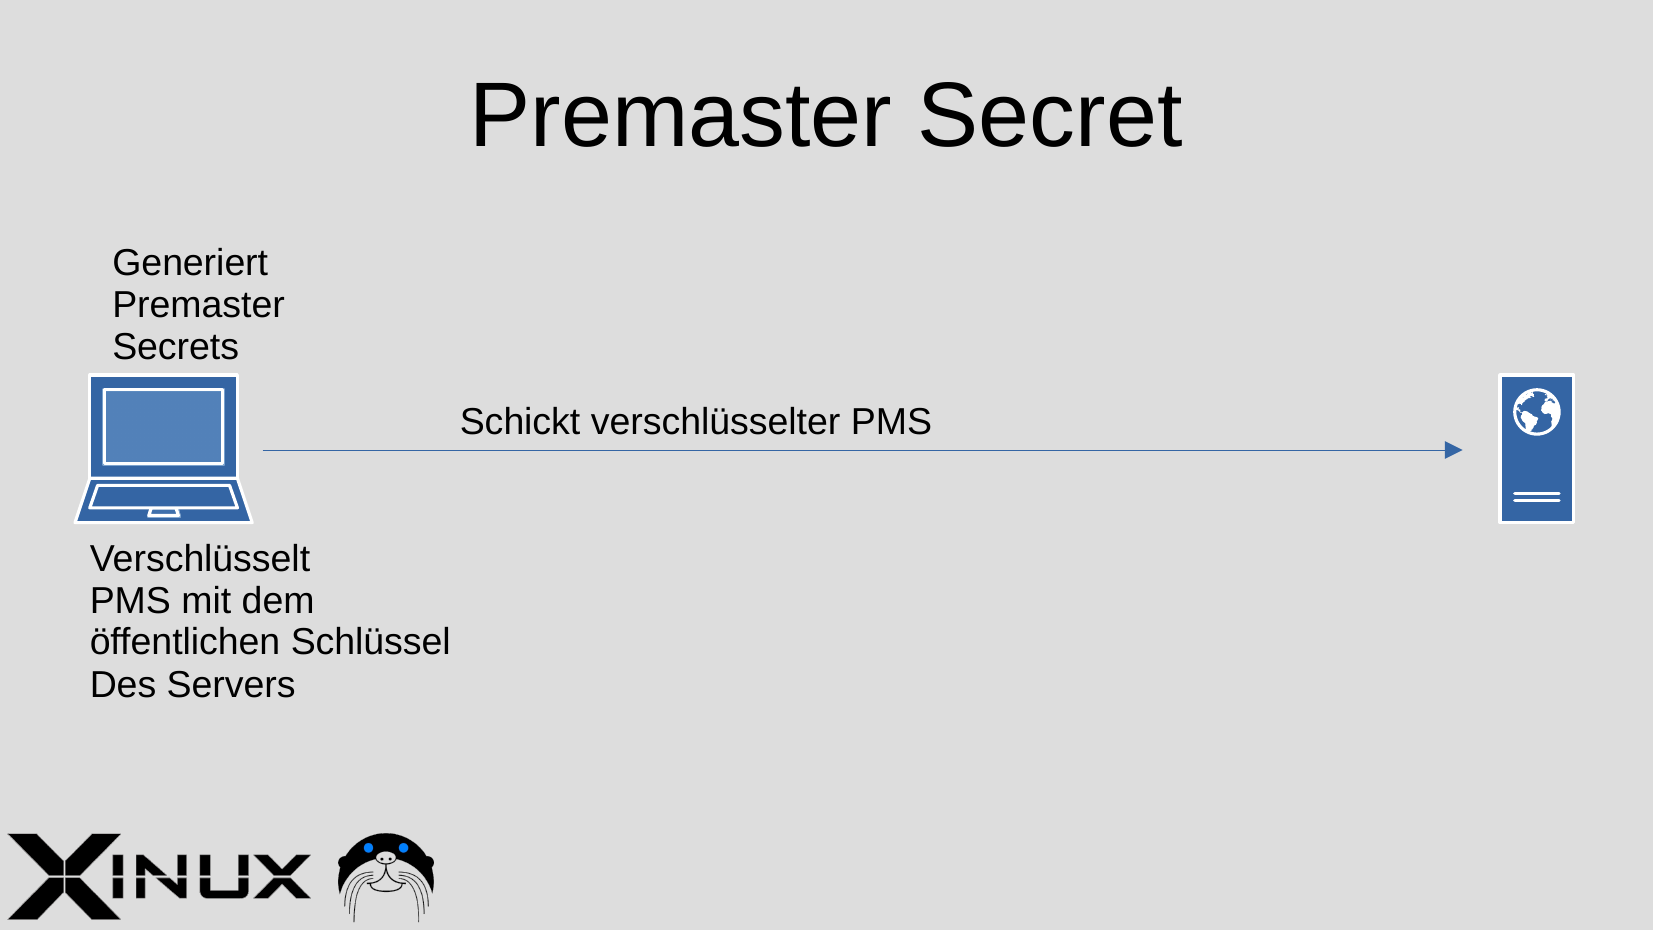

# Premaster Secret
Generiert
Premaster
Secrets
Schickt verschlüsselter PMS
Verschlüsselt
PMS mit dem
öffentlichen Schlüssel
Des Servers